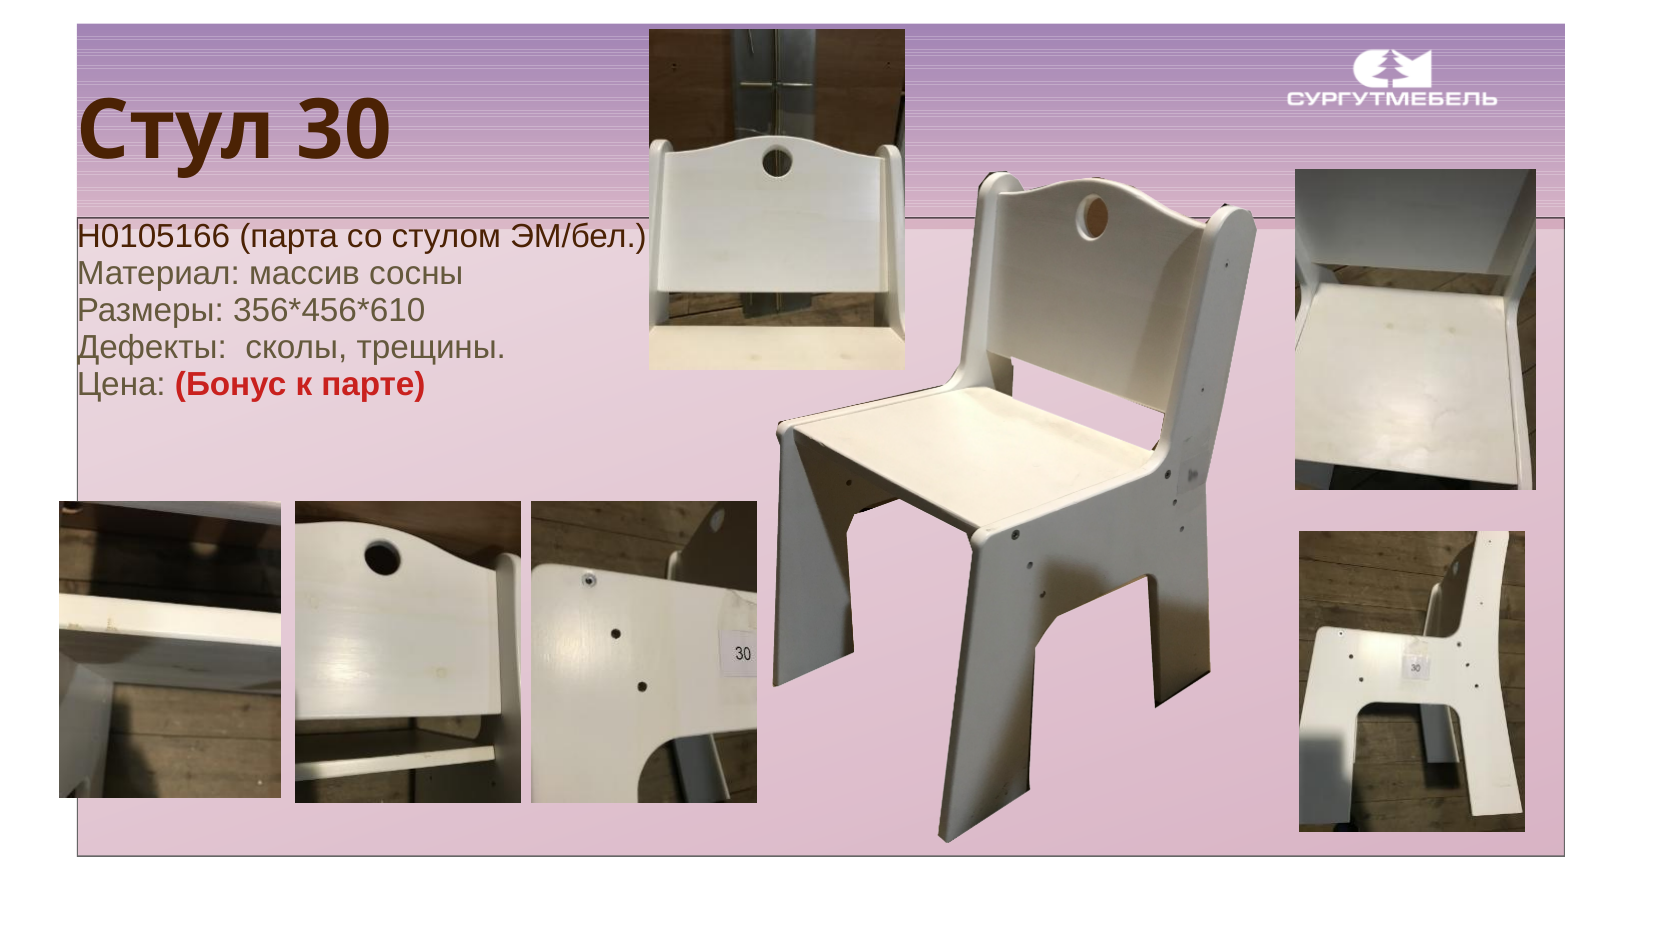

# Стул 30
Н0105166 (парта со стулом ЭМ/бел.)
Материал: массив сосны
Размеры: 356*456*610
Дефекты: сколы, трещины.
Цена: (Бонус к парте)